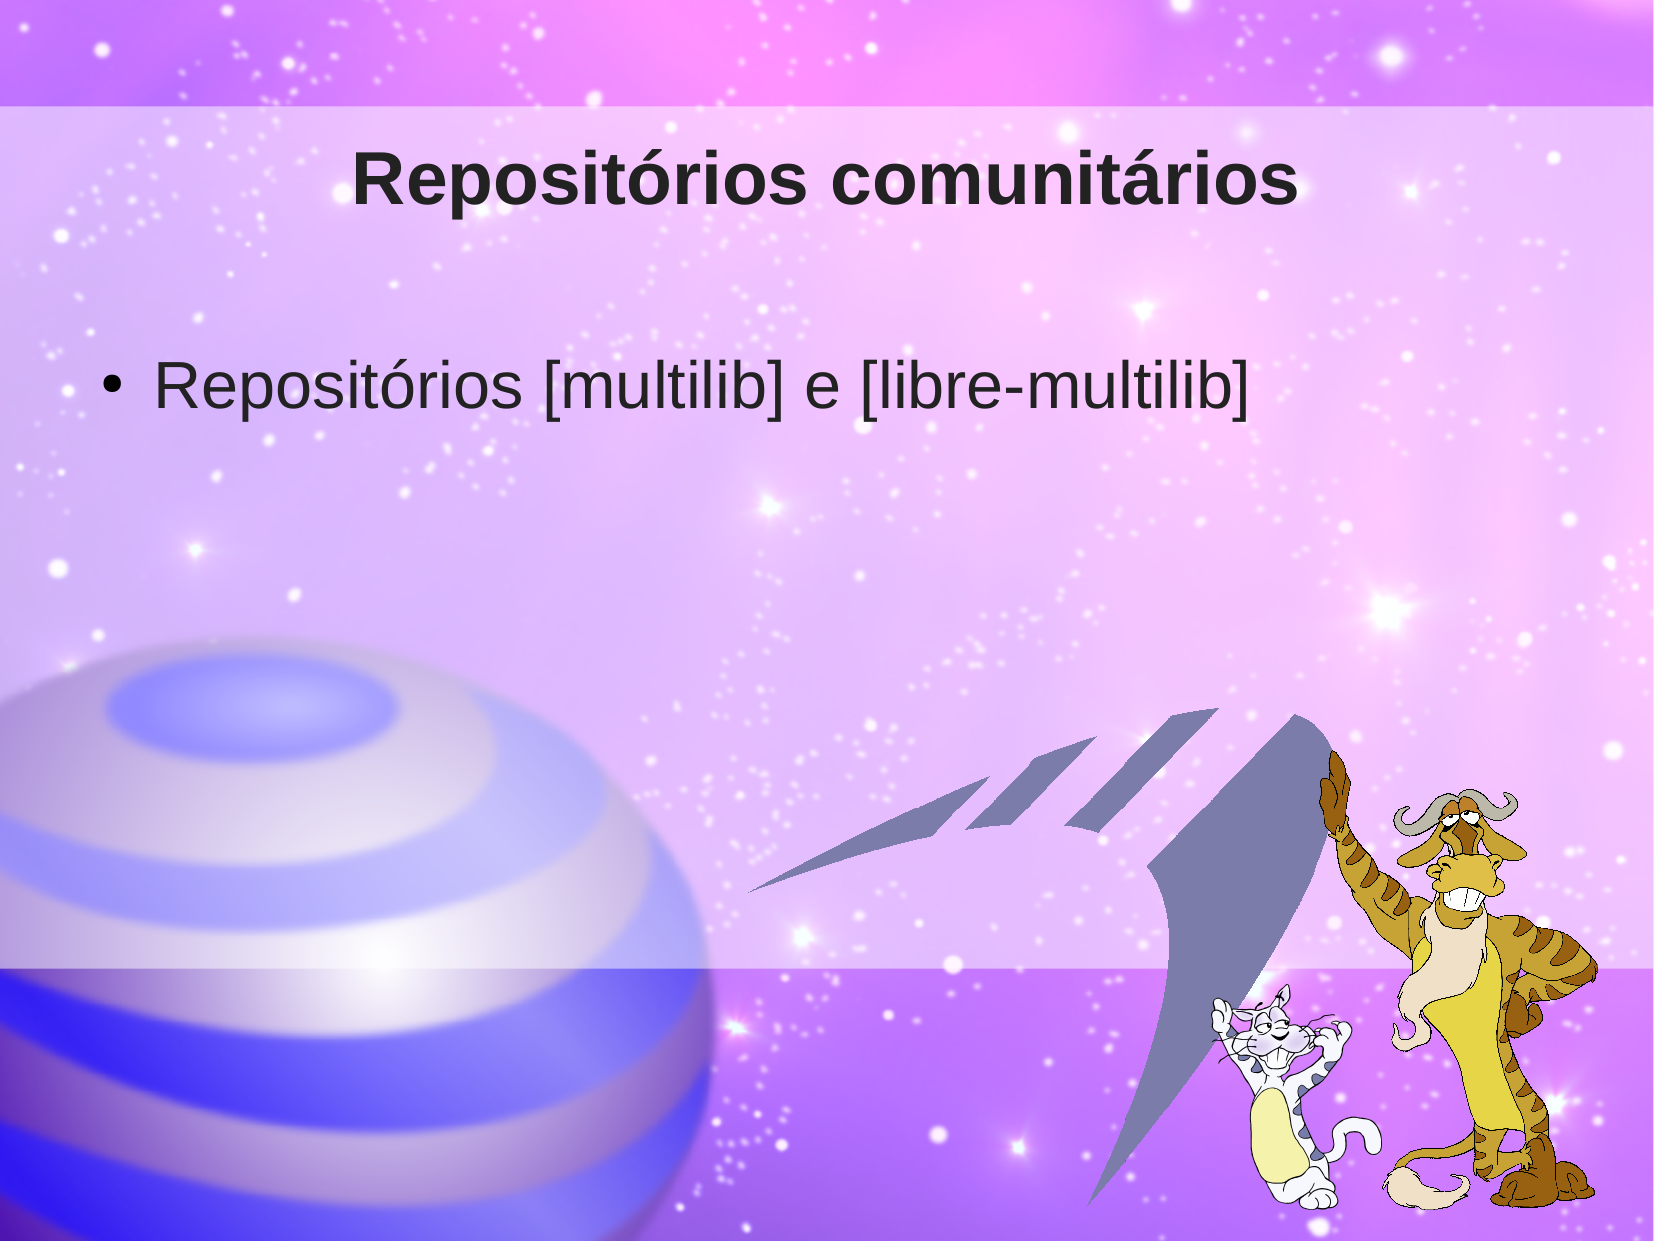

# Repositórios comunitários
Repositórios [multilib] e [libre-multilib]